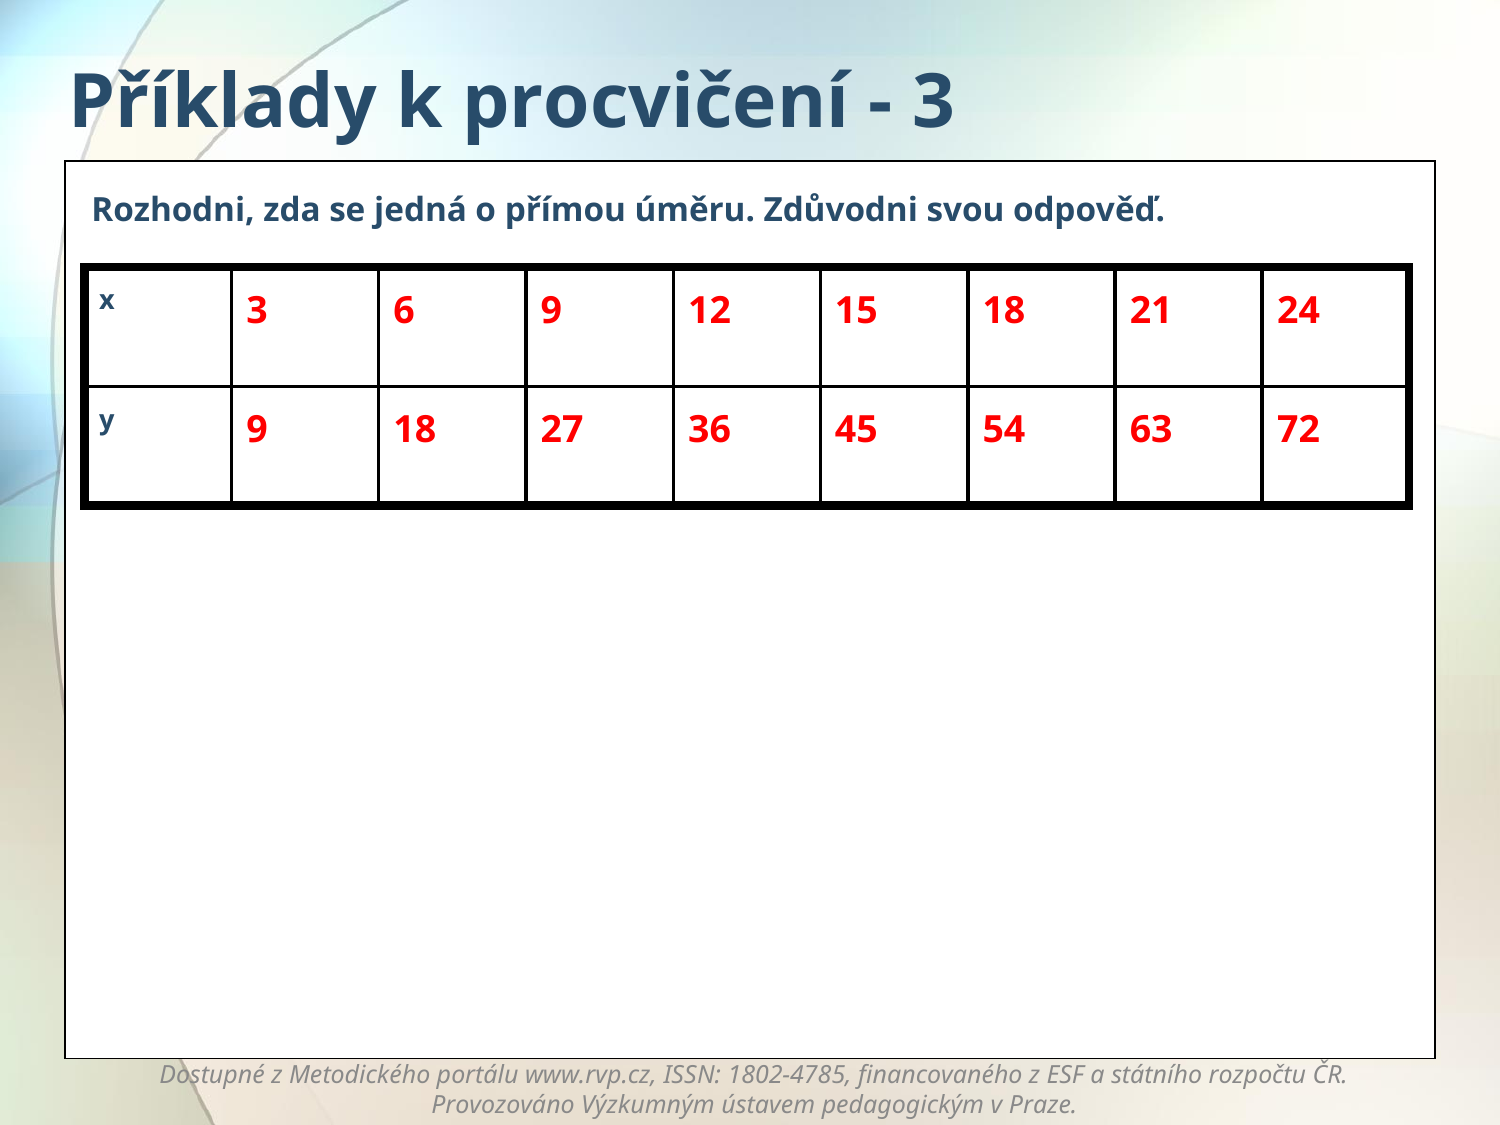

# Příklady k procvičení - 3
Rozhodni, zda se jedná o přímou úměru. Zdůvodni svou odpověď.
| x | 3 | 6 | 9 | 12 | 15 | 18 | 21 | 24 |
| --- | --- | --- | --- | --- | --- | --- | --- | --- |
| y | 9 | 18 | 27 | 36 | 45 | 54 | 63 | 72 |